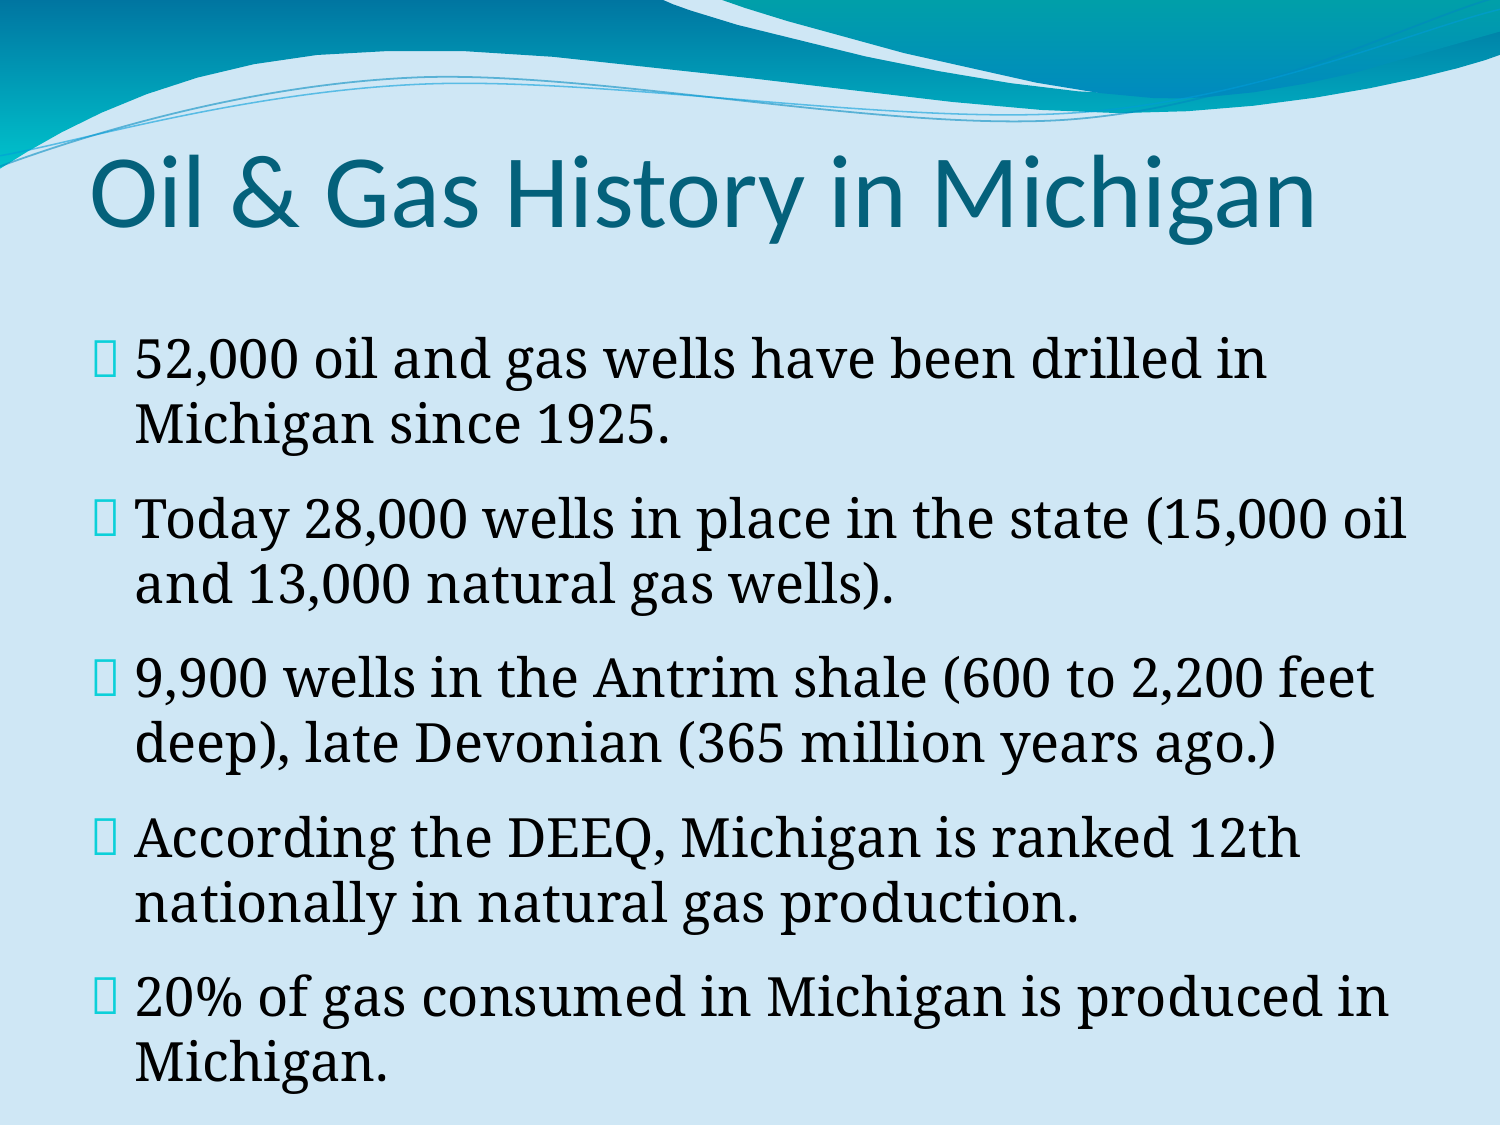

# Oil & Gas History in Michigan
52,000 oil and gas wells have been drilled in Michigan since 1925.
Today 28,000 wells in place in the state (15,000 oil and 13,000 natural gas wells).
9,900 wells in the Antrim shale (600 to 2,200 feet deep), late Devonian (365 million years ago.)
According the DEEQ, Michigan is ranked 12th nationally in natural gas production.
20% of gas consumed in Michigan is produced in Michigan.